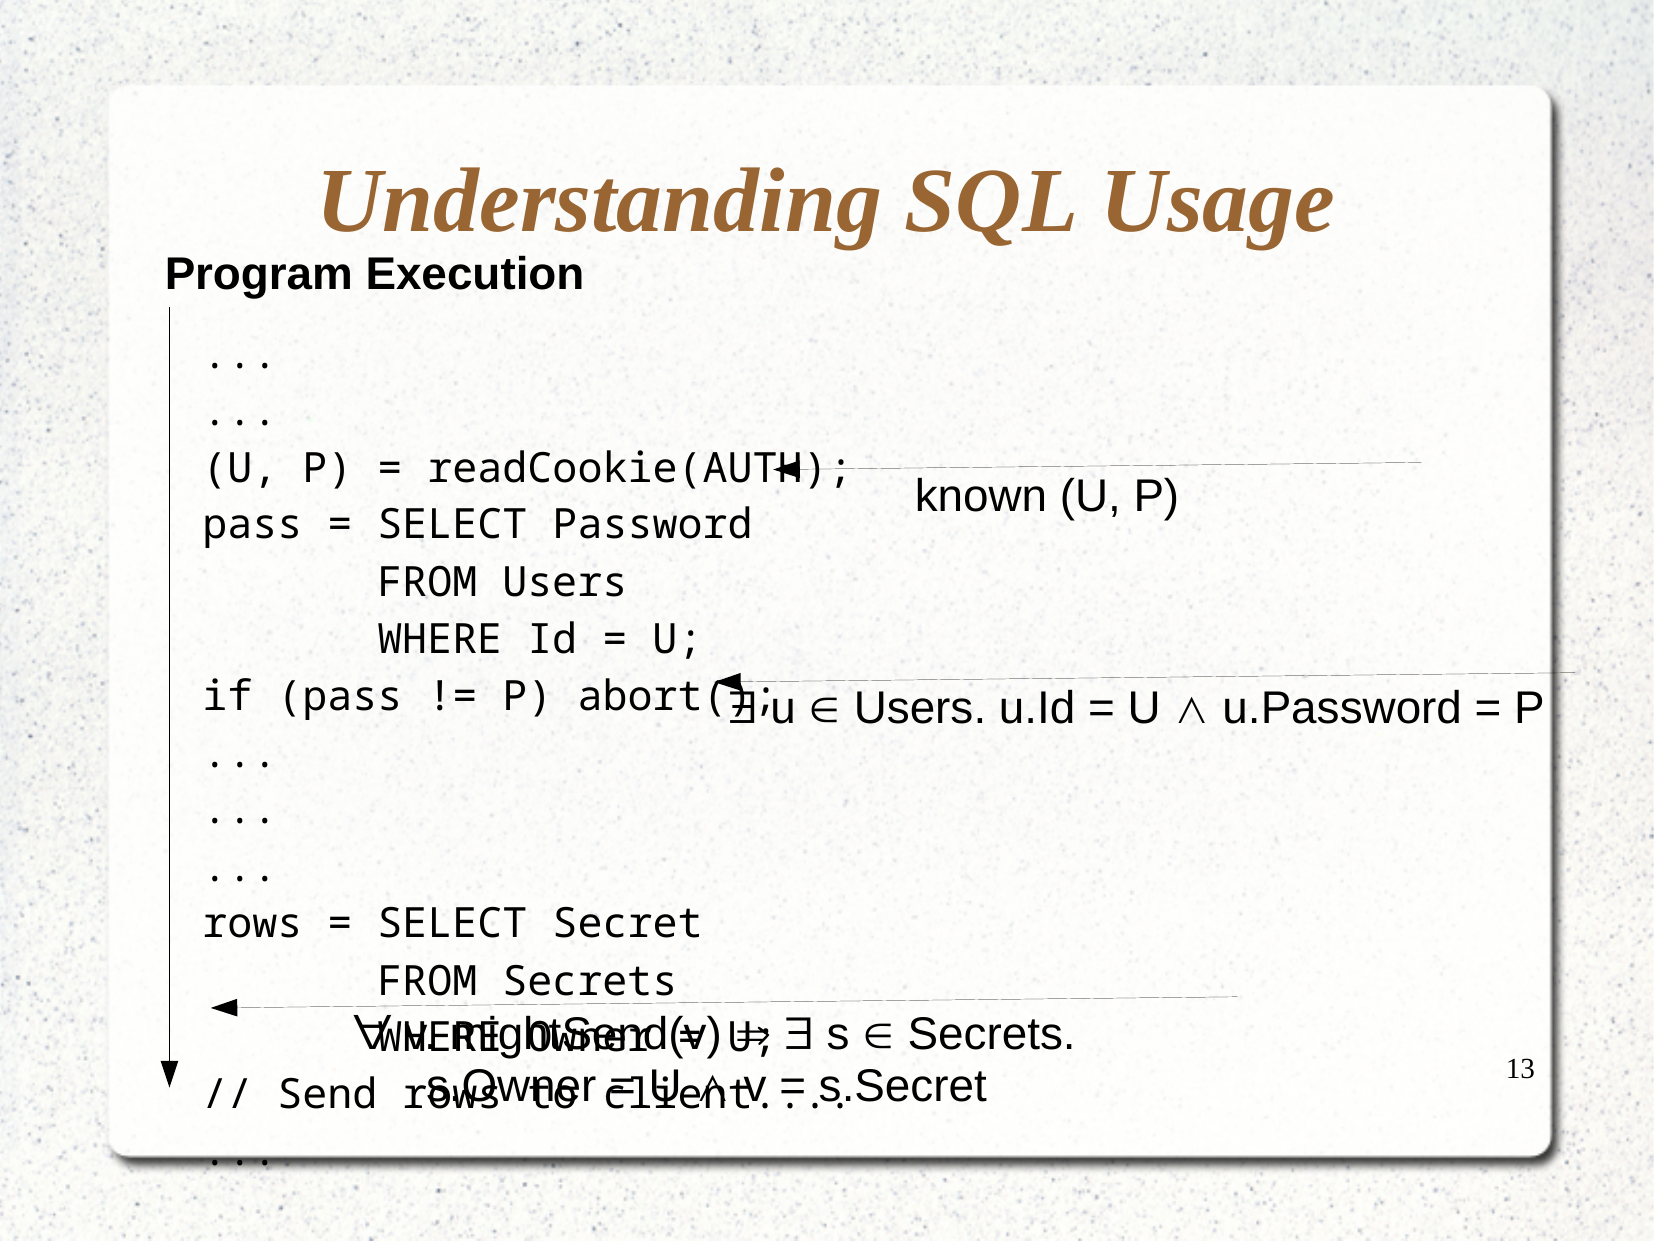

# Understanding SQL Usage
Program Execution
...
...
(U, P) = readCookie(AUTH);
pass = SELECT Password
 FROM Users
 WHERE Id = U;
if (pass != P) abort();
...
...
...
rows = SELECT Secret
 FROM Secrets
 WHERE Owner = U;
// Send rows to client....
...
known (U, P)
∃ u ∈ Users. u.Id = U ∧ u.Password = P
∀ v. mightSend(v) ⇒ ∃ s ∈ Secrets.
	s.Owner = U ∧ v = s.Secret
13